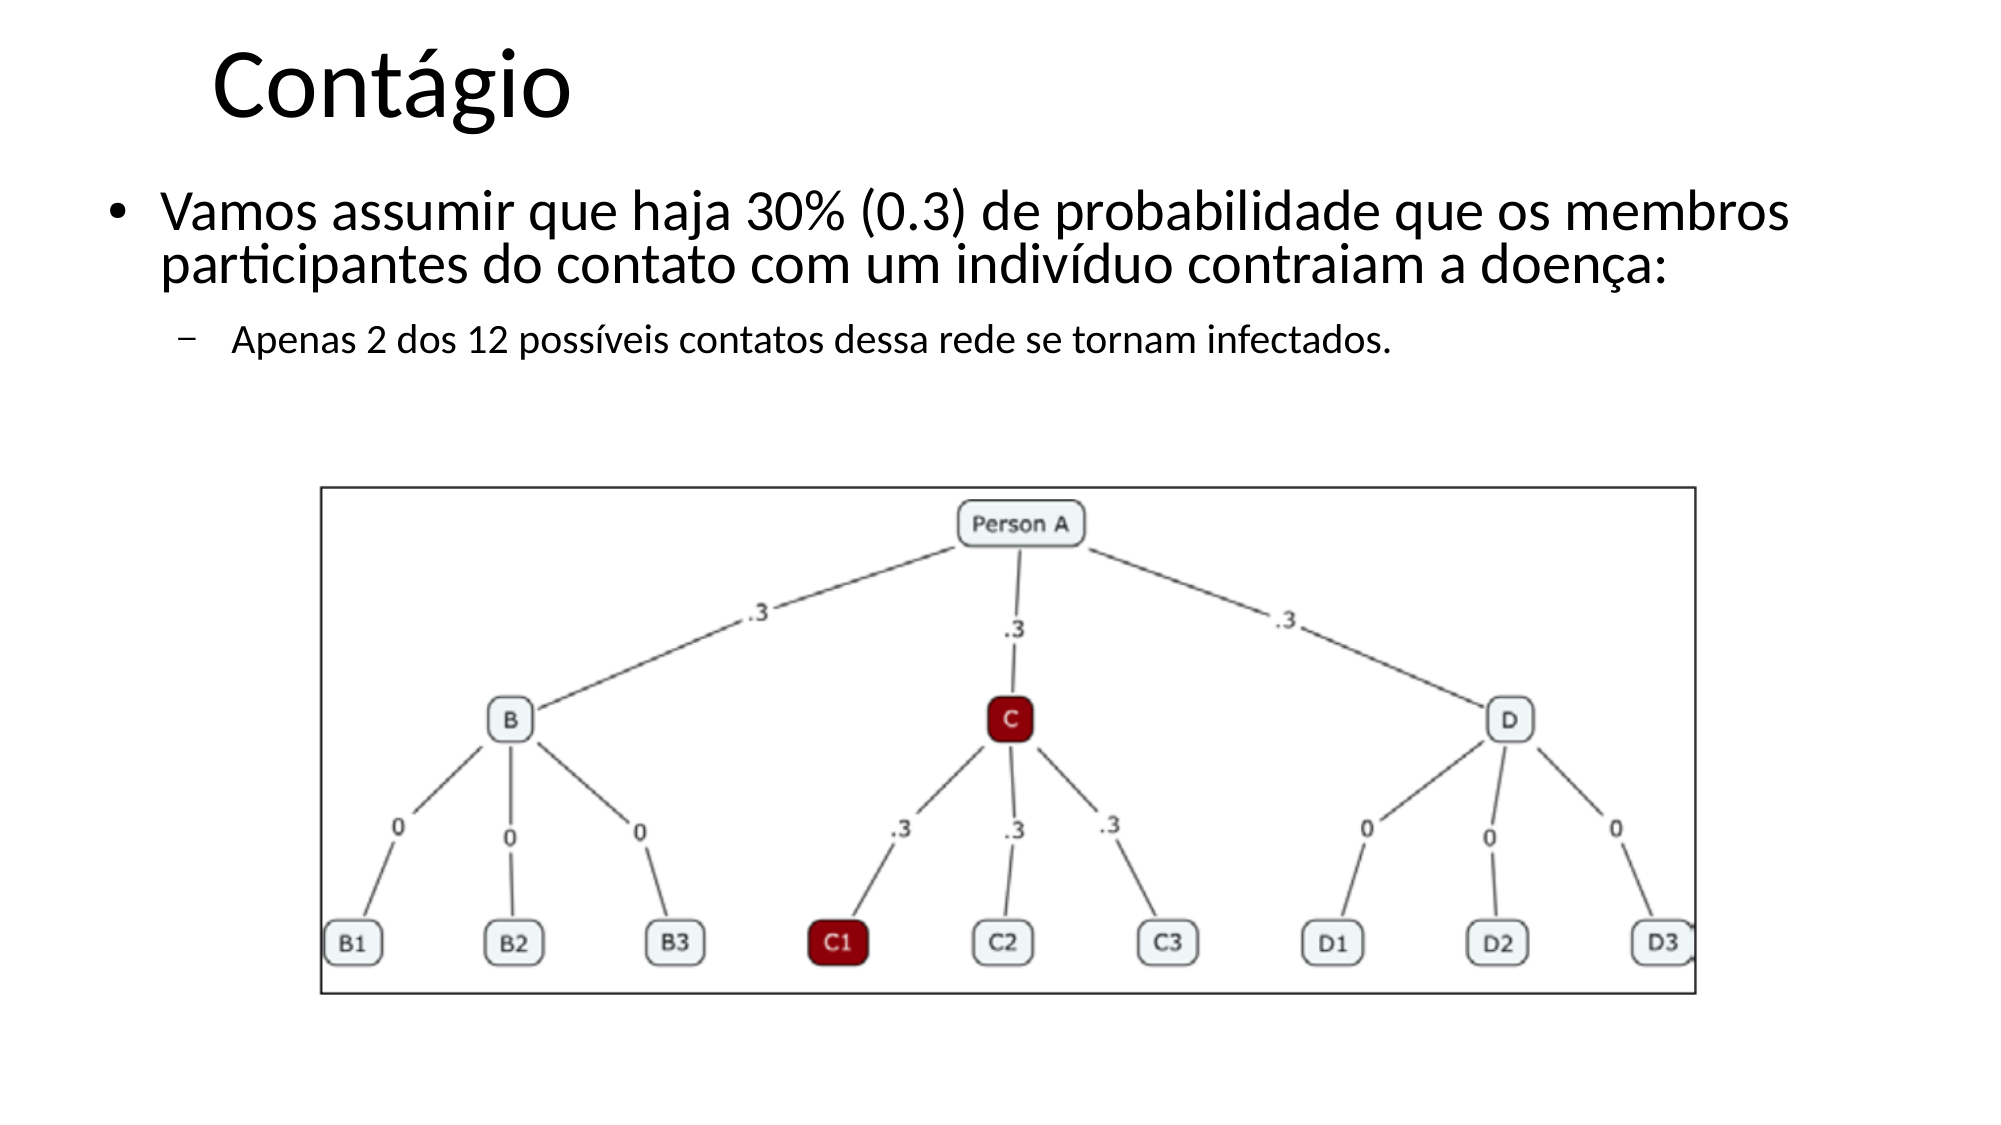

# Contágio
Vamos assumir que haja 30% (0.3) de probabilidade que os membros participantes do contato com um indivíduo contraiam a doença:
Apenas 2 dos 12 possíveis contatos dessa rede se tornam infectados.